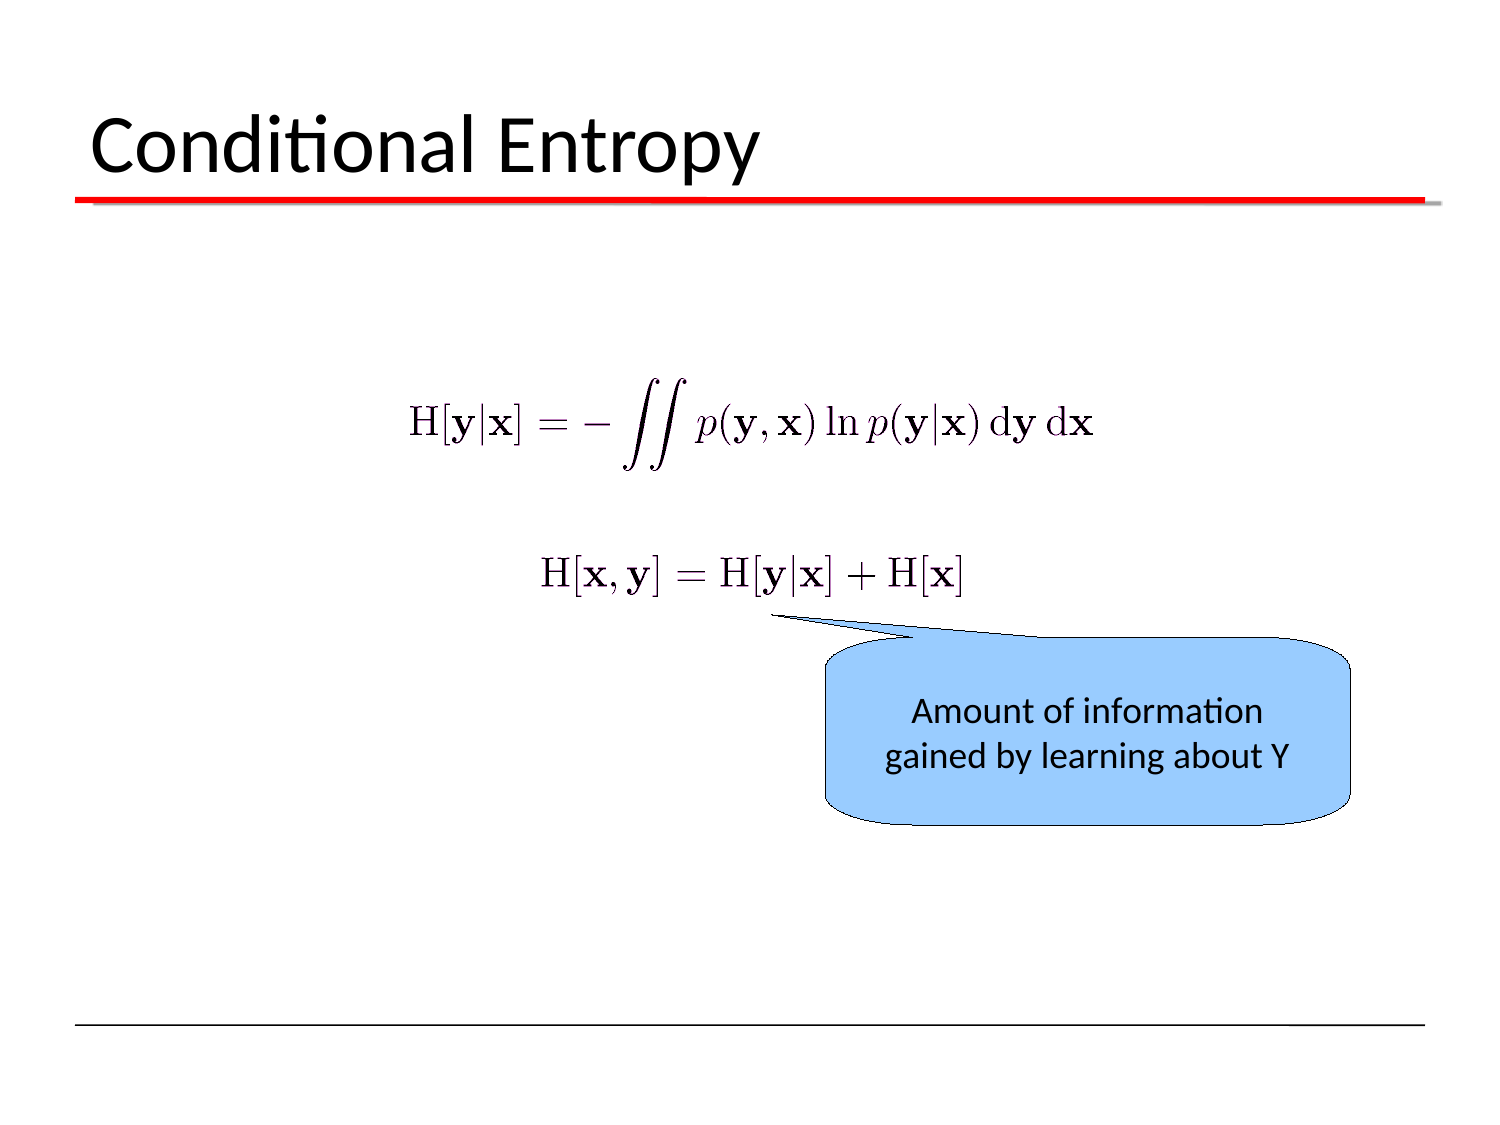

# Conditional Entropy
Amount of information
gained by learning about Y